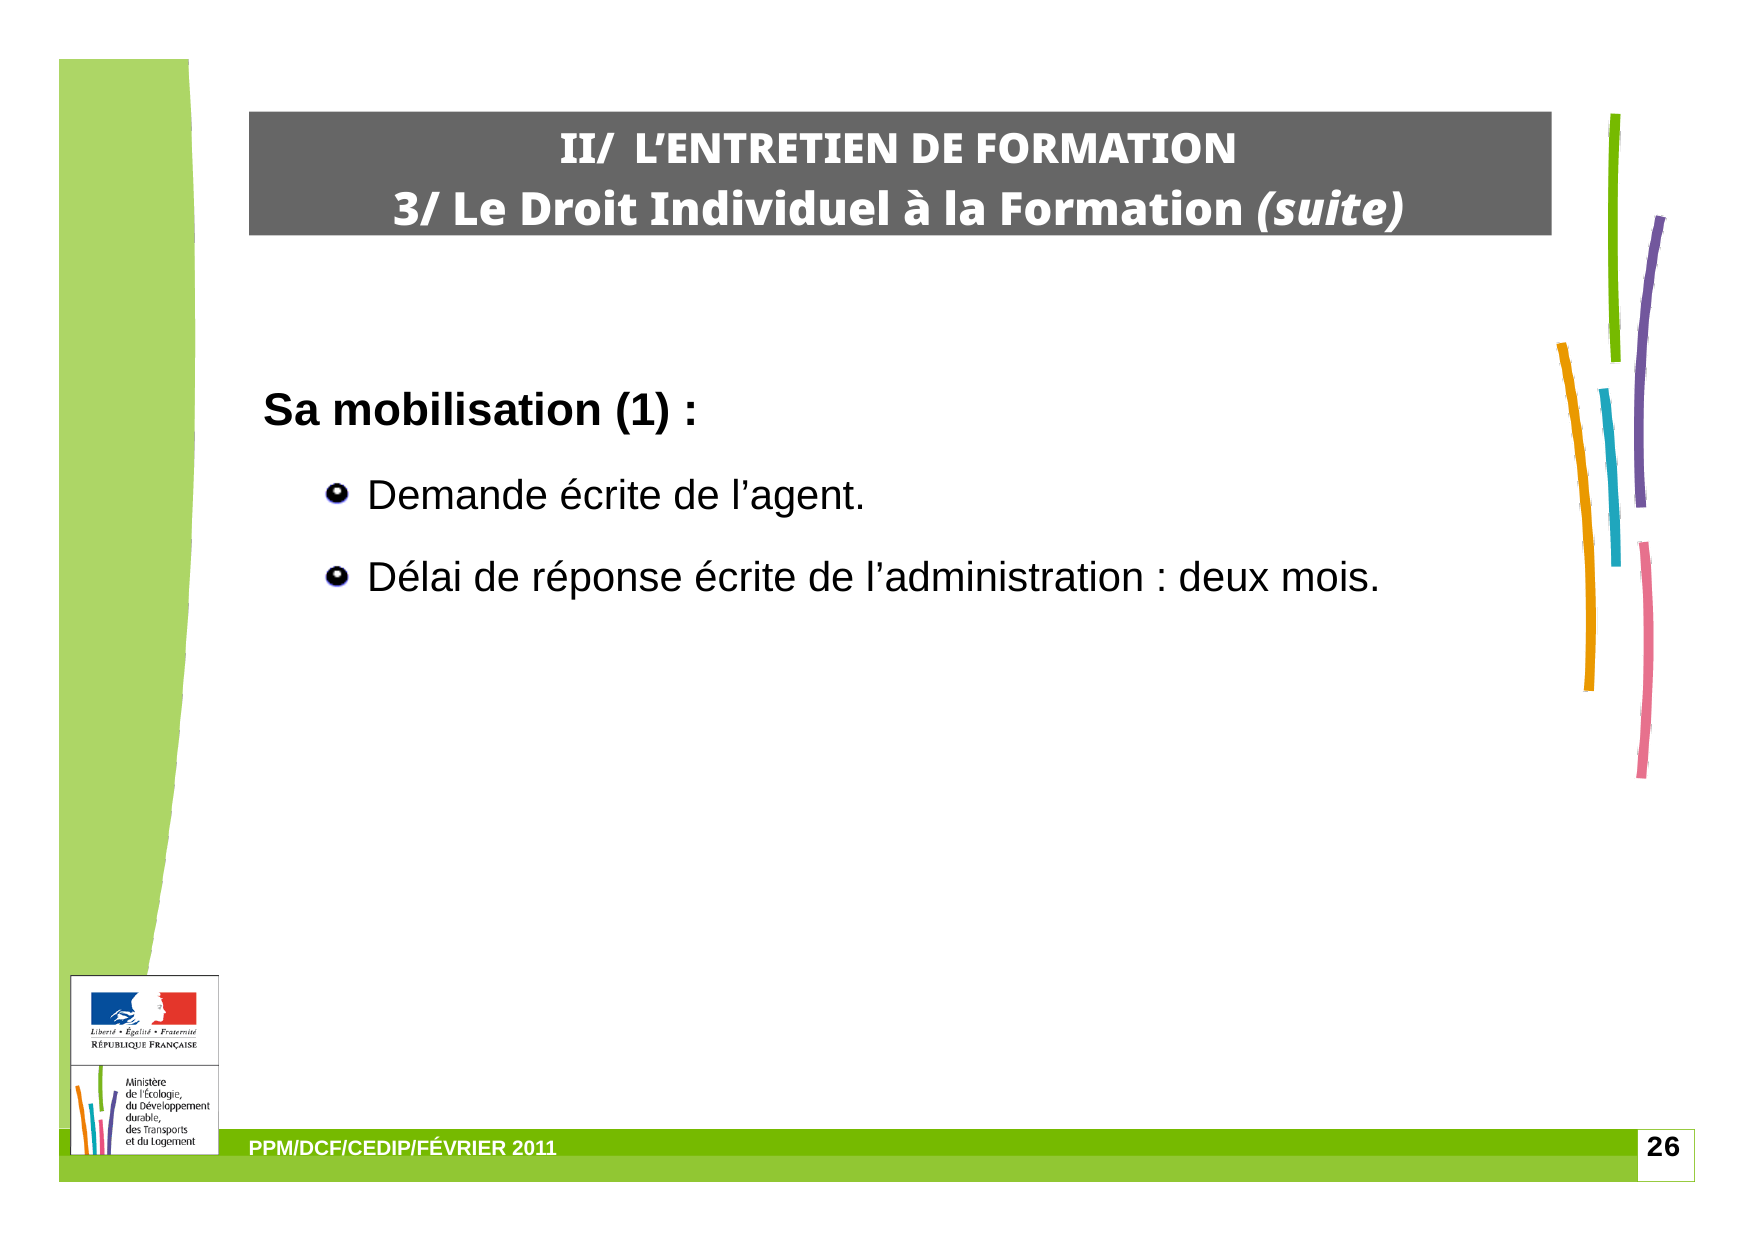

II/	L’ENTRETIEN DE FORMATION
3/ Le Droit Individuel à la Formation (suite)
Sa mobilisation (1) :
Demande écrite de l’agent.
Délai de réponse écrite de l’administration : deux mois.
PPM/DCF/CEDIP/FÉVRIER 2011
26